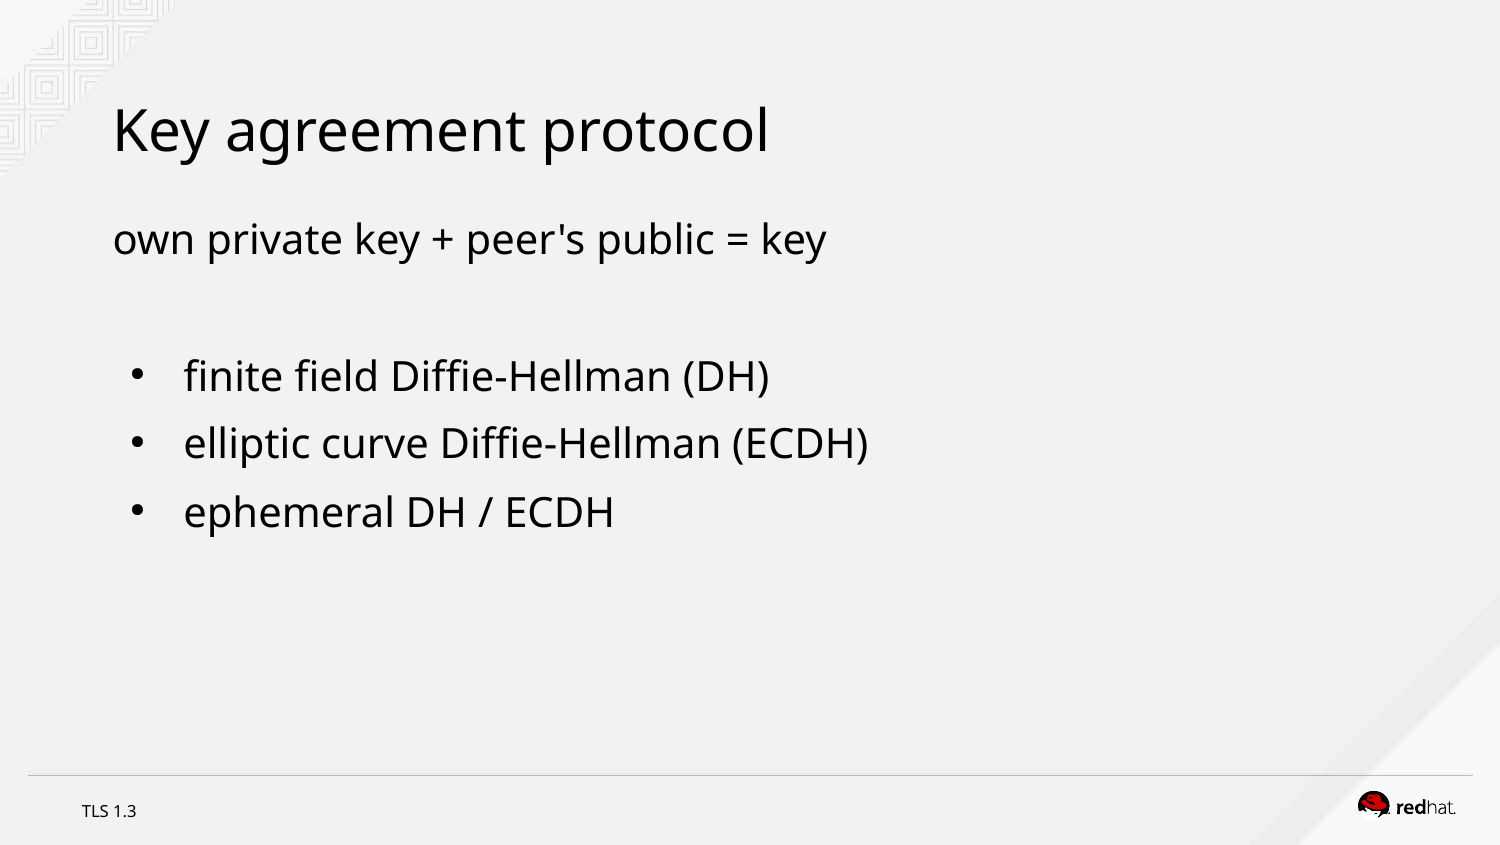

# Key agreement protocol
own private key + peer's public = key
finite field Diffie-Hellman (DH)
elliptic curve Diffie-Hellman (ECDH)
ephemeral DH / ECDH
TLS 1.3